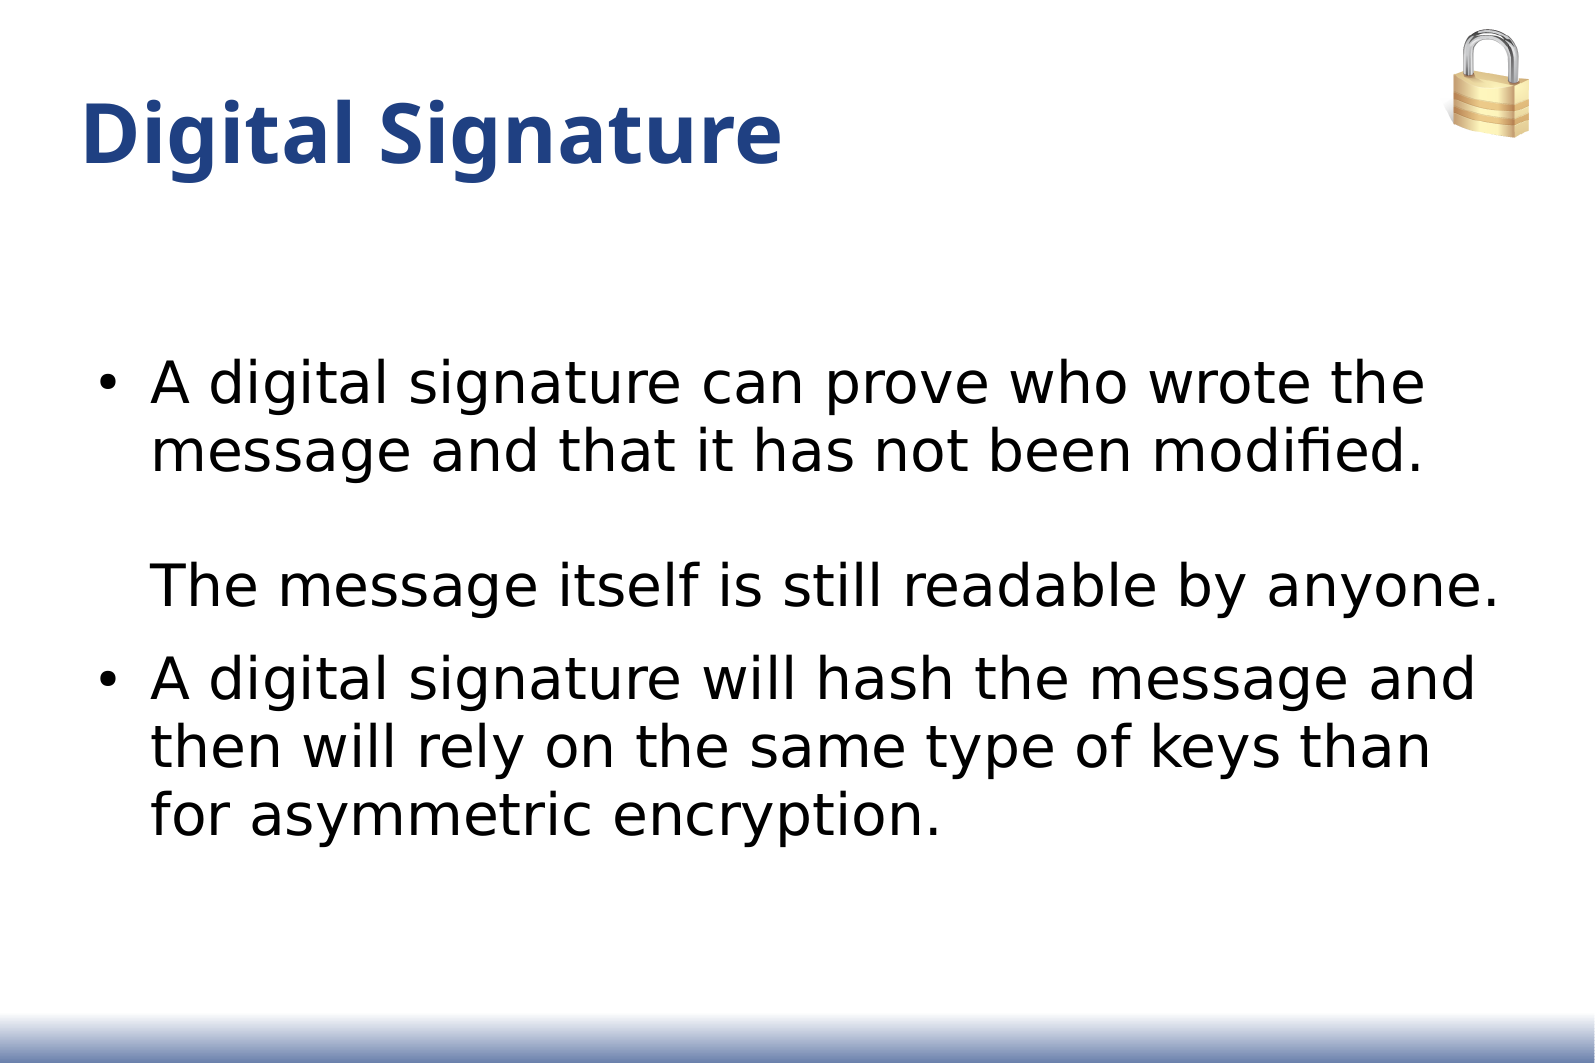

# Digital Signature
A digital signature can prove who wrote the message and that it has not been modified.
The message itself is still readable by anyone.
A digital signature will hash the message and then will rely on the same type of keys than for asymmetric encryption.